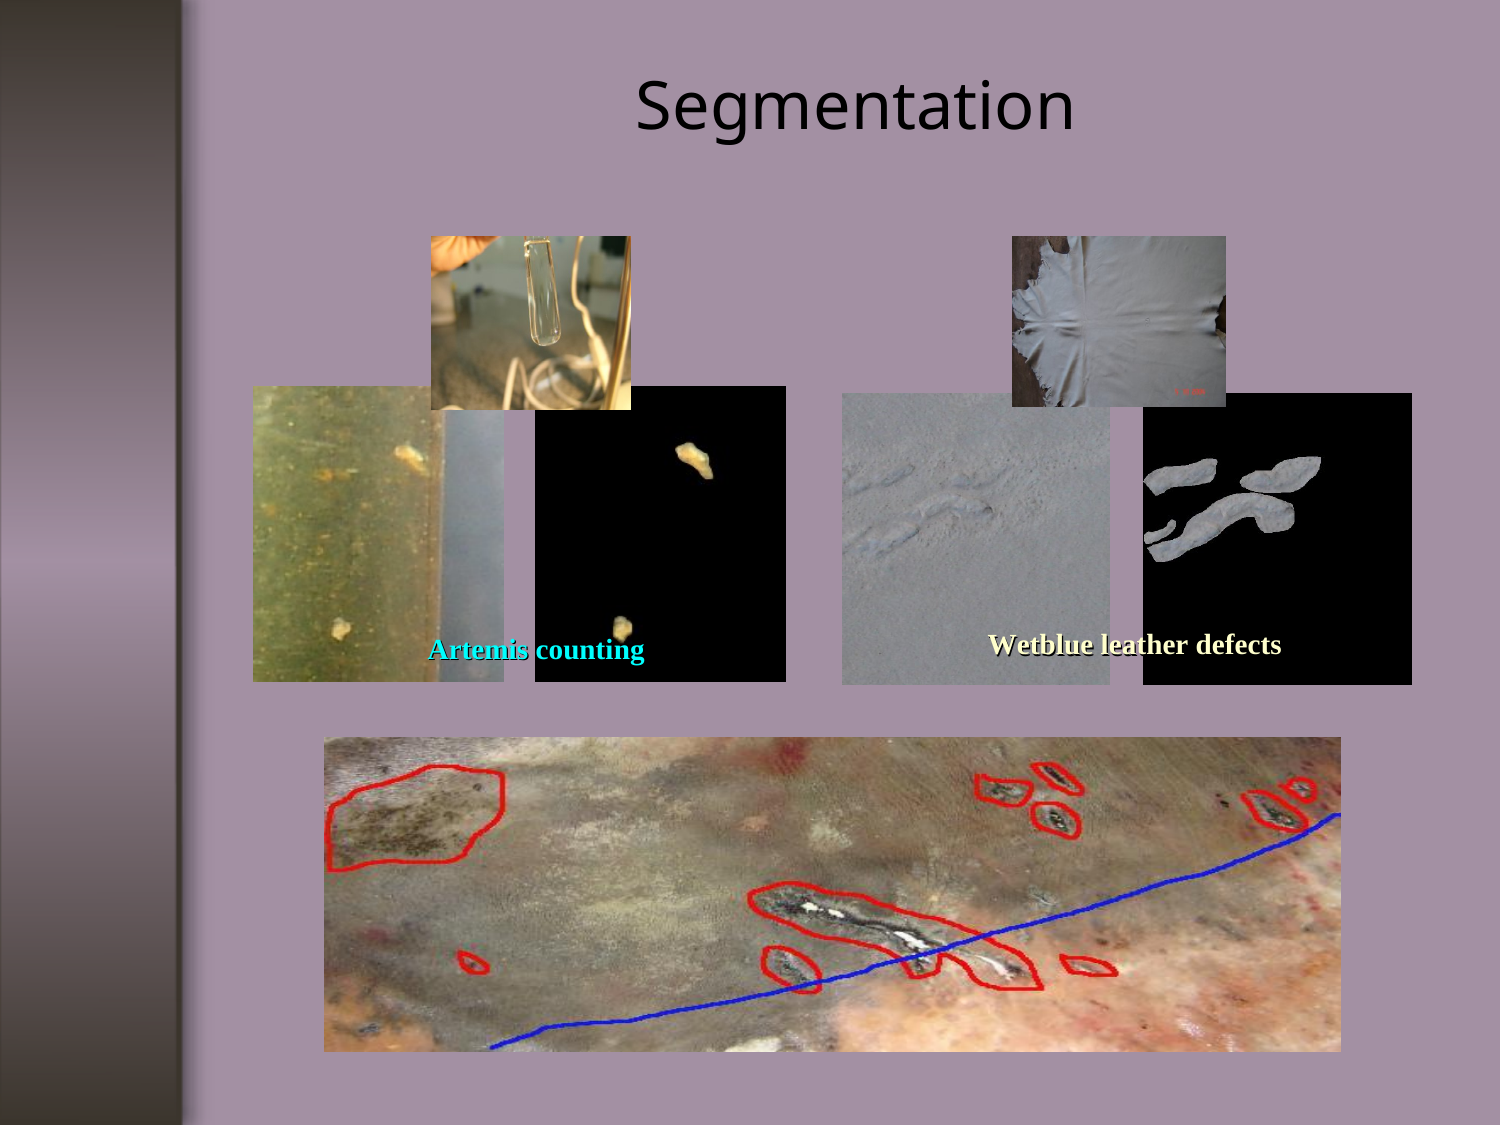

# Segmentation
Wetblue leather defects
Artemis counting